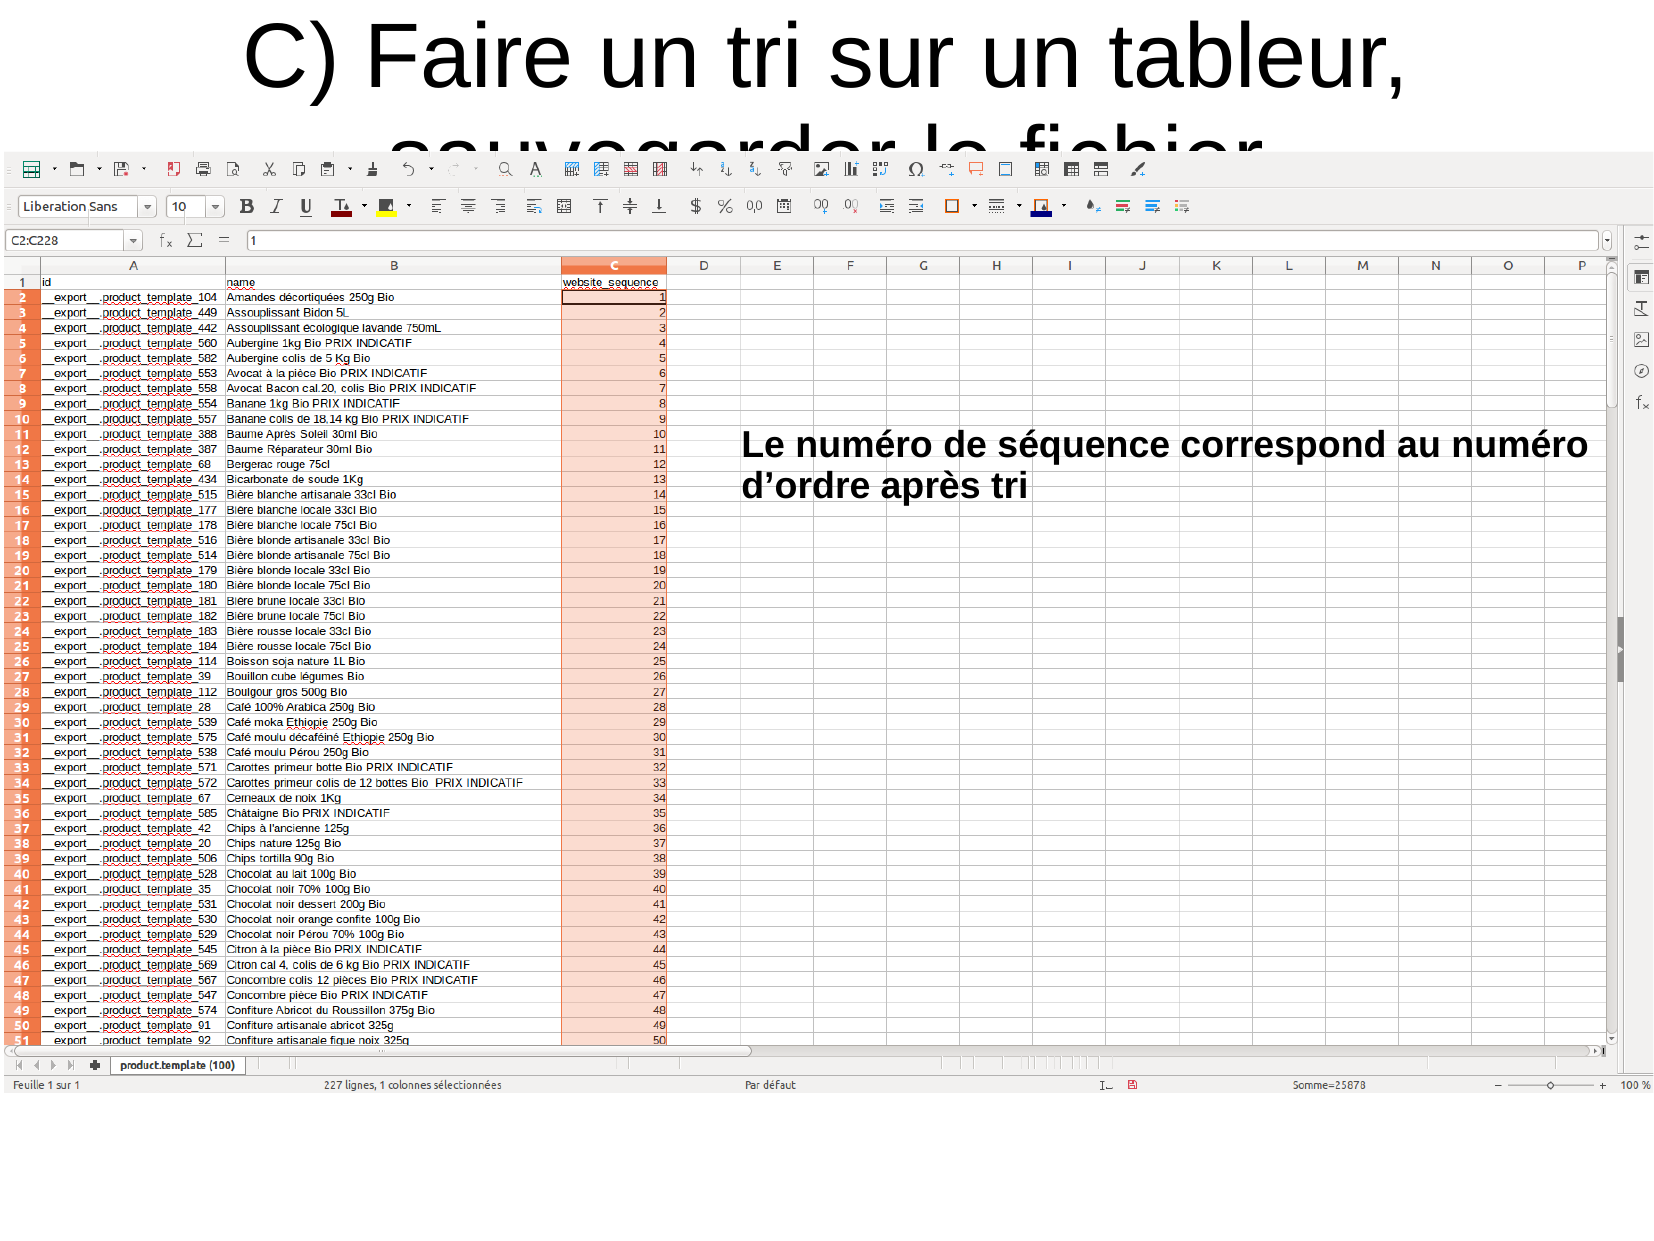

# C) Faire un tri sur un tableur, sauvegarder le fichier
Le numéro de séquence correspond au numéro
d’ordre après tri